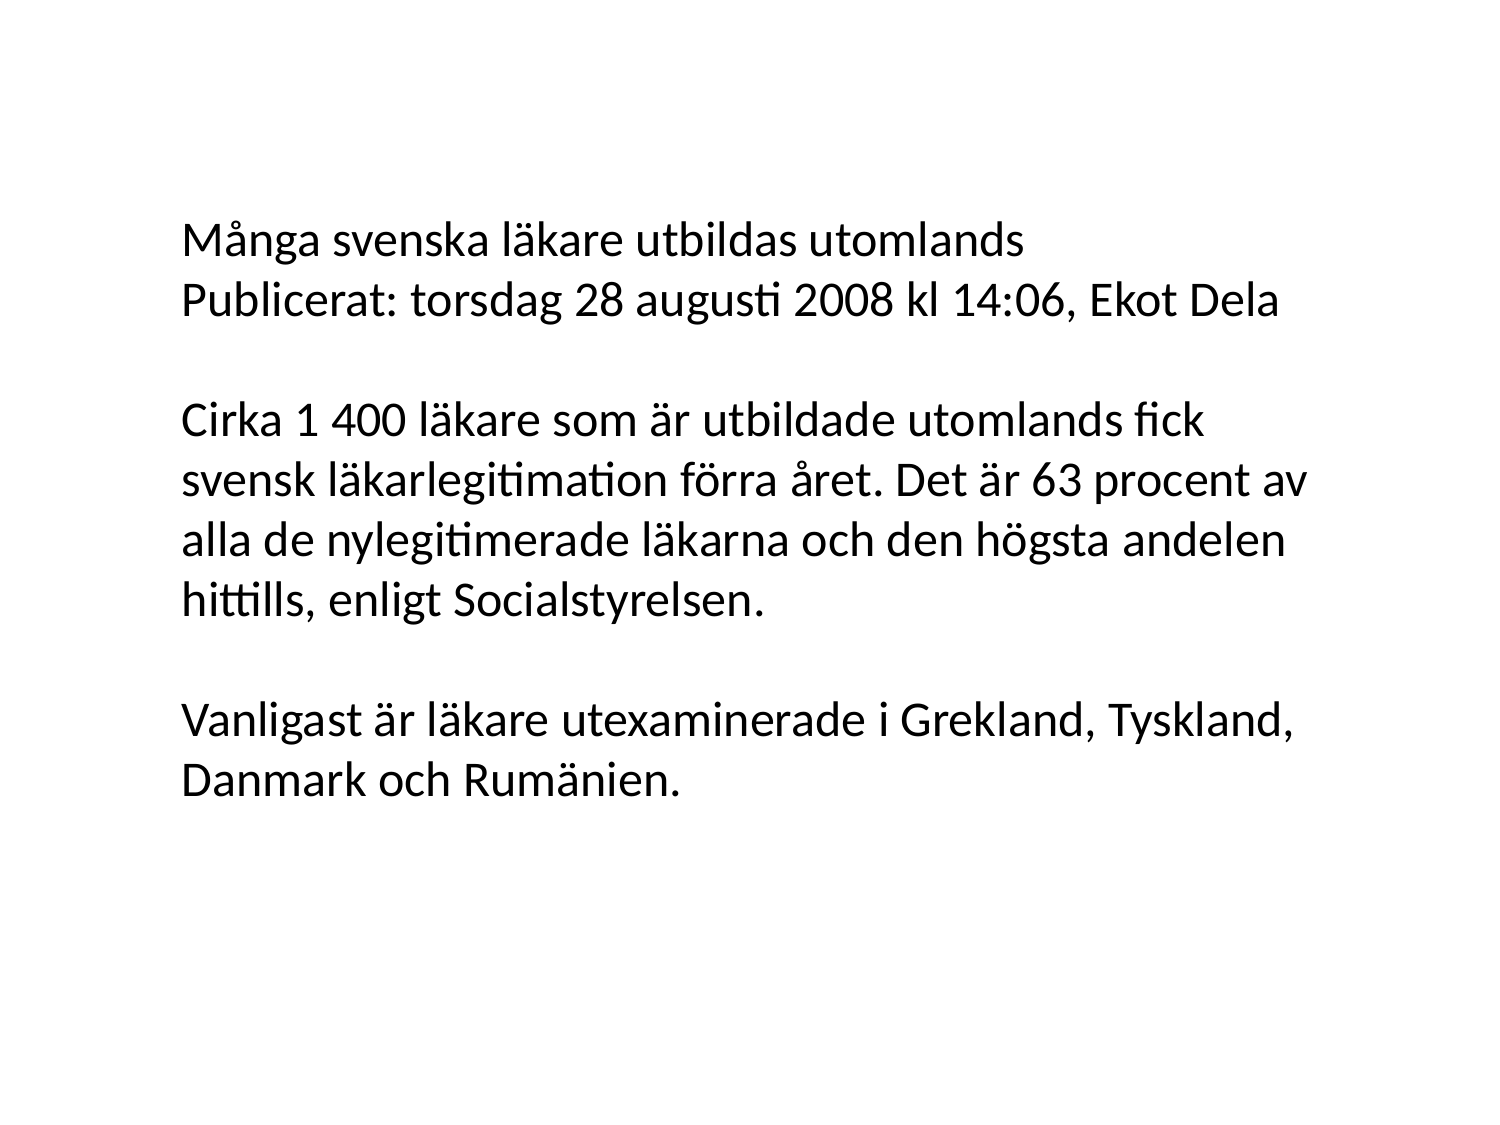

Många svenska läkare utbildas utomlands
Publicerat: torsdag 28 augusti 2008 kl 14:06, Ekot Dela
Cirka 1 400 läkare som är utbildade utomlands fick svensk läkarlegitimation förra året. Det är 63 procent av alla de nylegitimerade läkarna och den högsta andelen hittills, enligt Socialstyrelsen.
Vanligast är läkare utexaminerade i Grekland, Tyskland, Danmark och Rumänien.